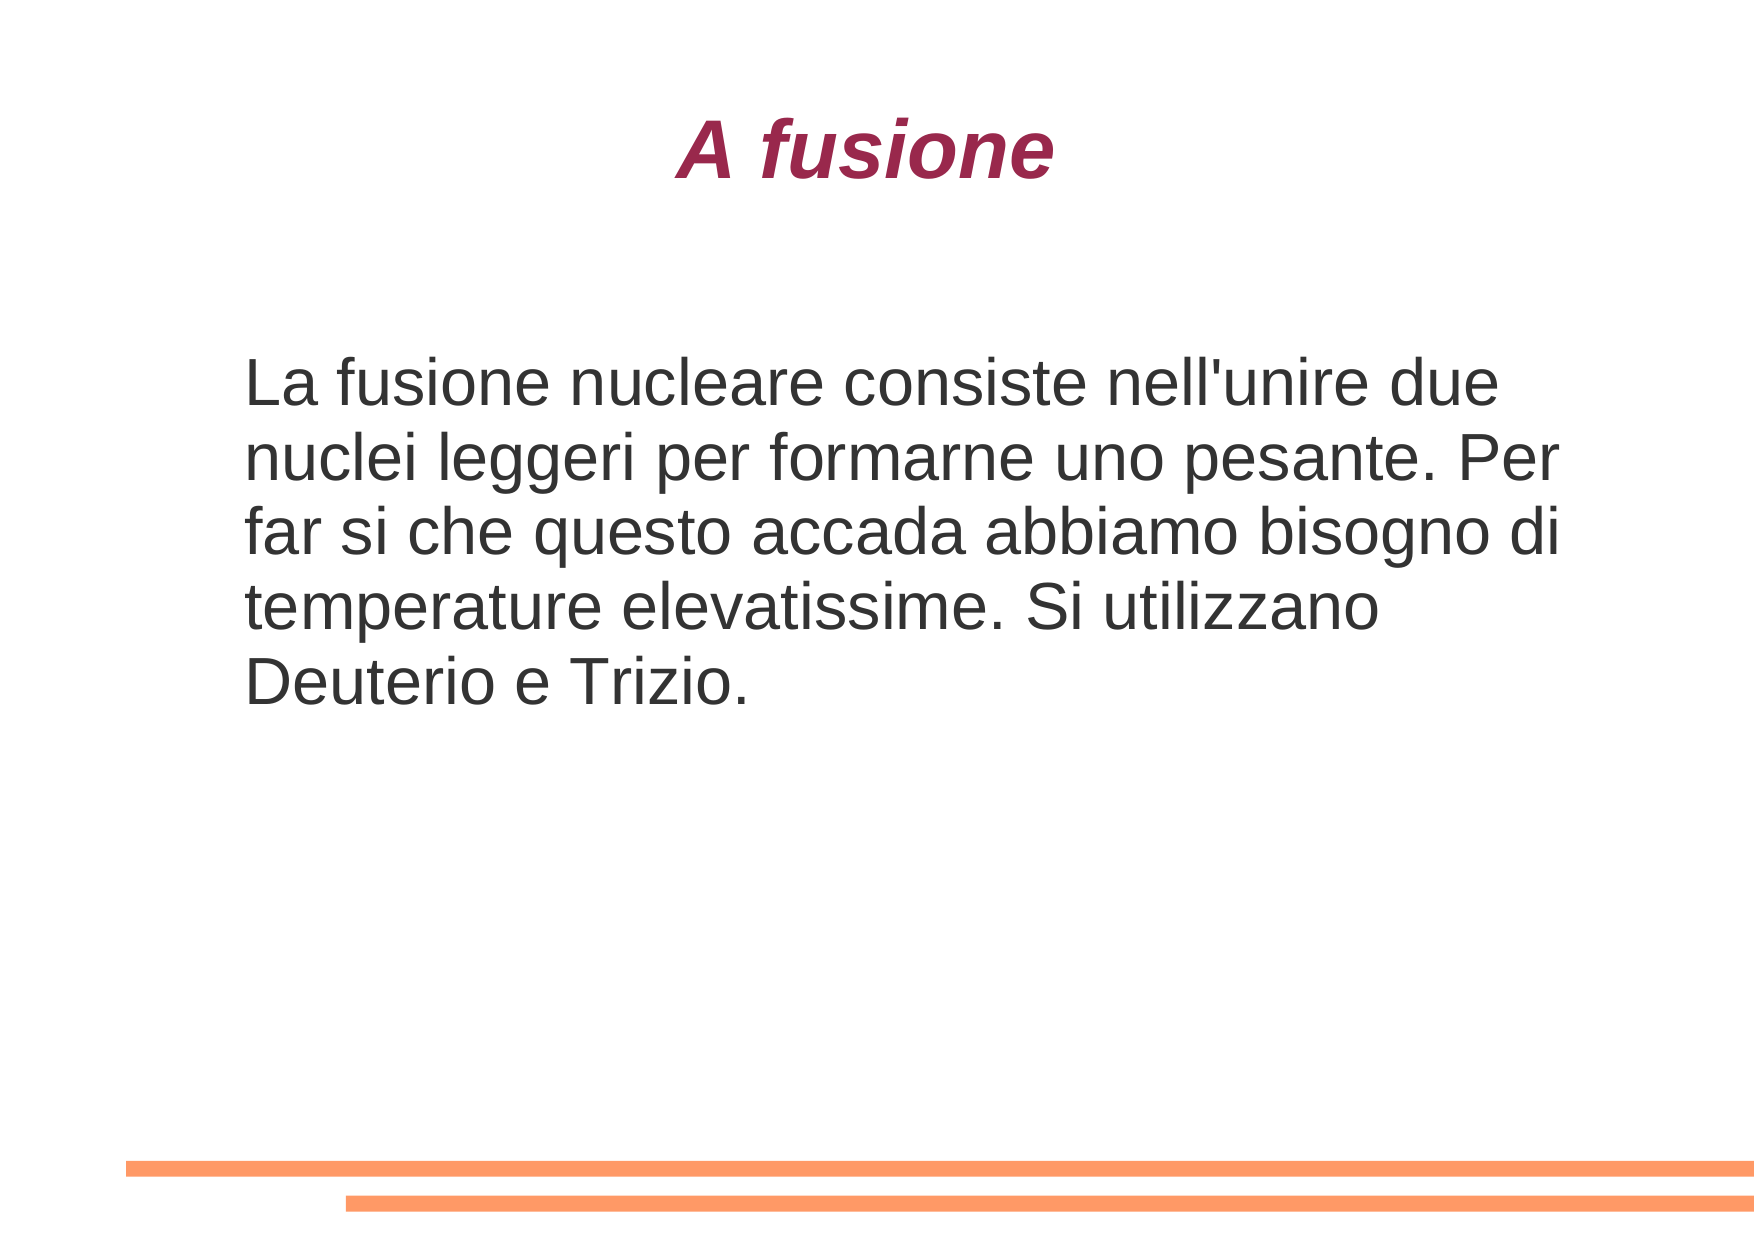

# A fusione
La fusione nucleare consiste nell'unire due nuclei leggeri per formarne uno pesante. Per far si che questo accada abbiamo bisogno di temperature elevatissime. Si utilizzano
Deuterio e Trizio.